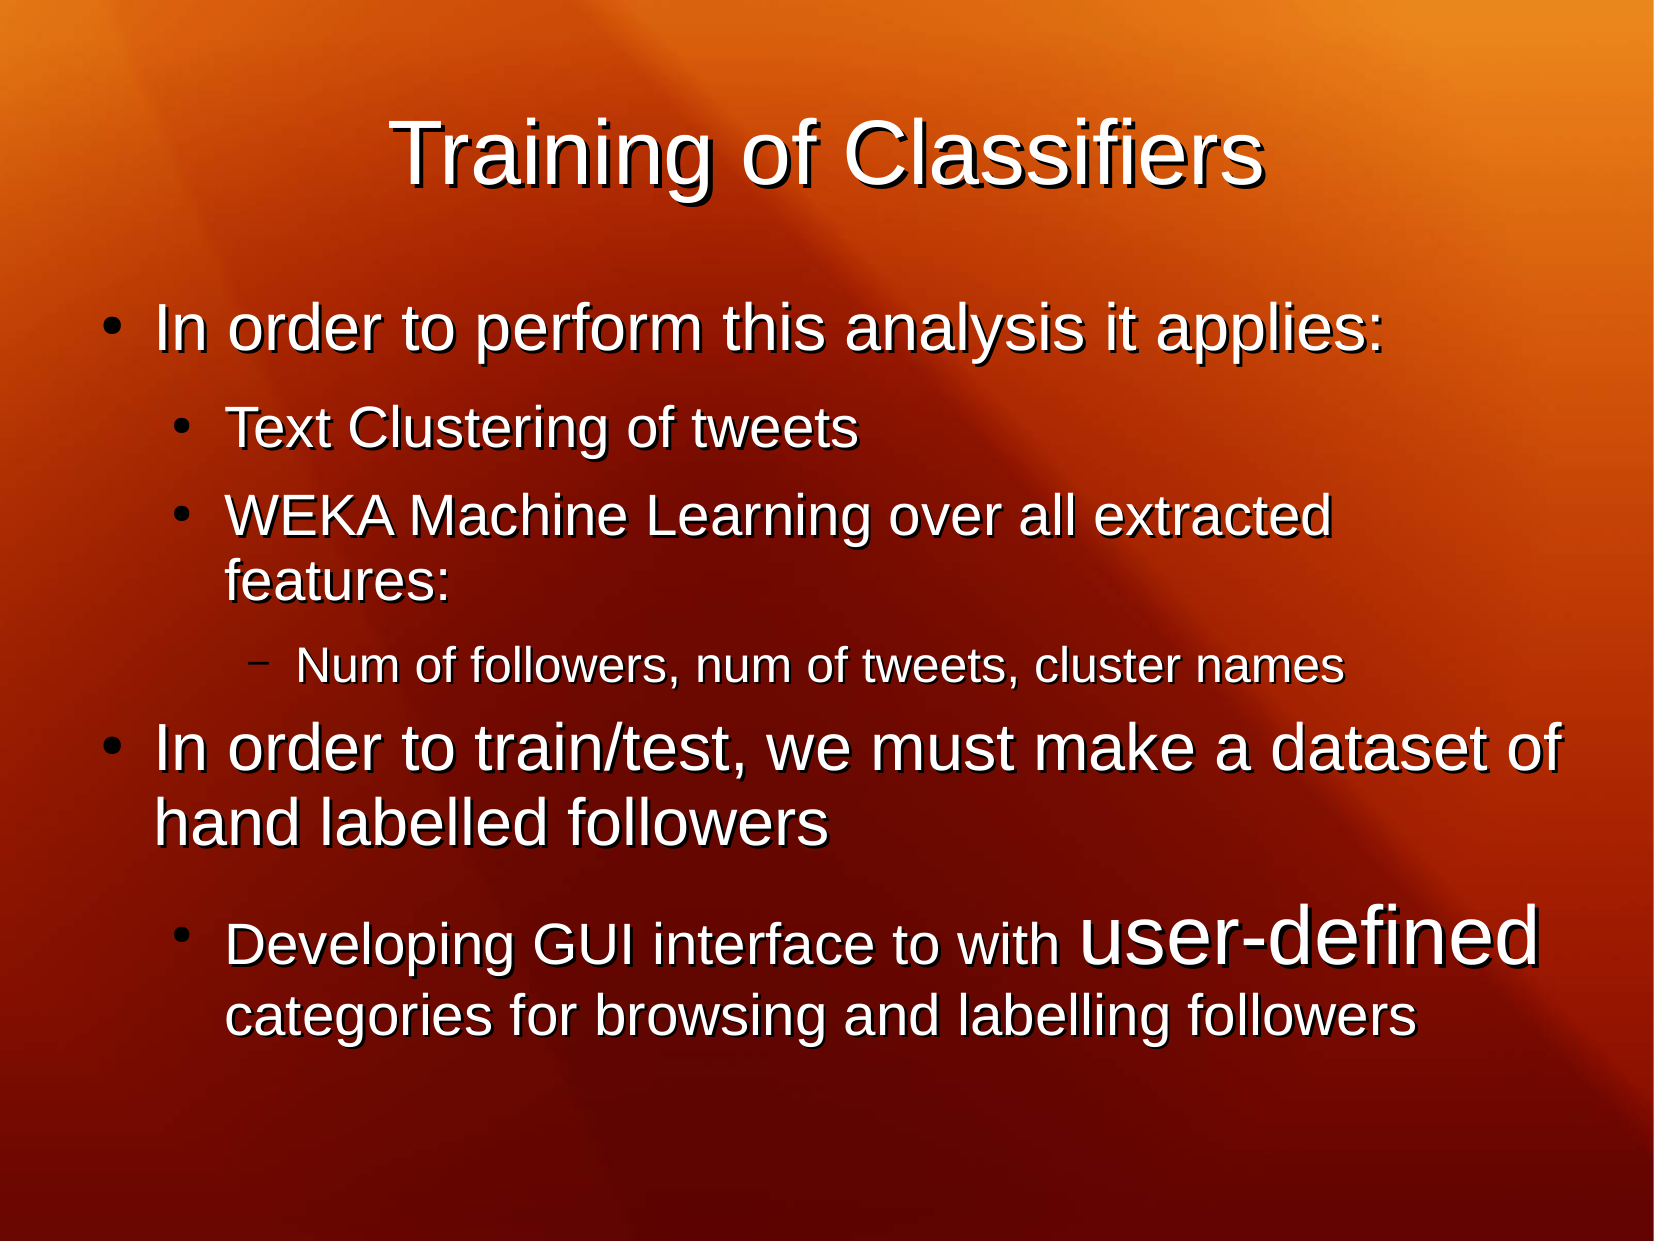

# Training of Classifiers
In order to perform this analysis it applies:
Text Clustering of tweets
WEKA Machine Learning over all extracted features:
Num of followers, num of tweets, cluster names
In order to train/test, we must make a dataset of hand labelled followers
Developing GUI interface to with user-defined categories for browsing and labelling followers